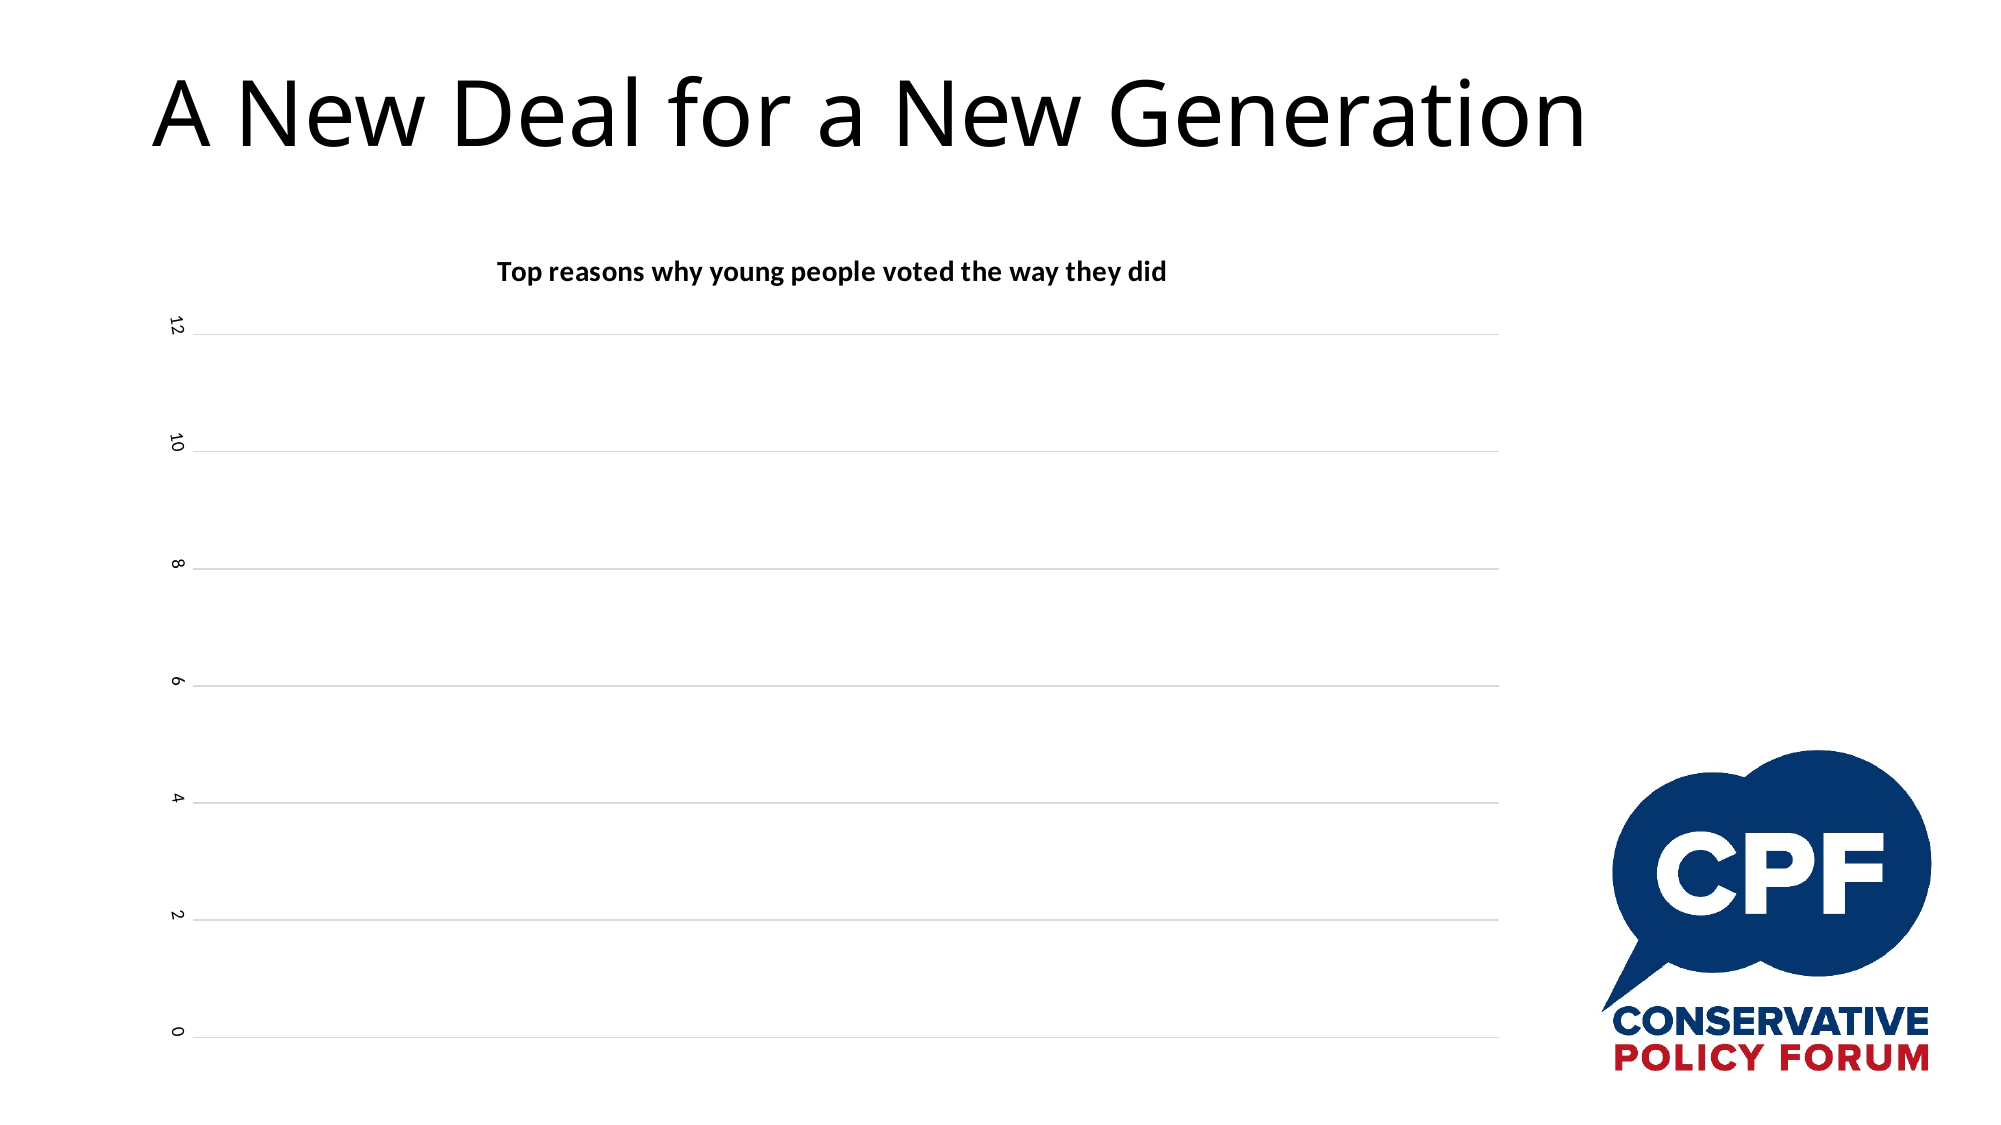

# A New Deal for a New Generation
### Chart: Top reasons why young people voted the way they did
| Category | |
|---|---|